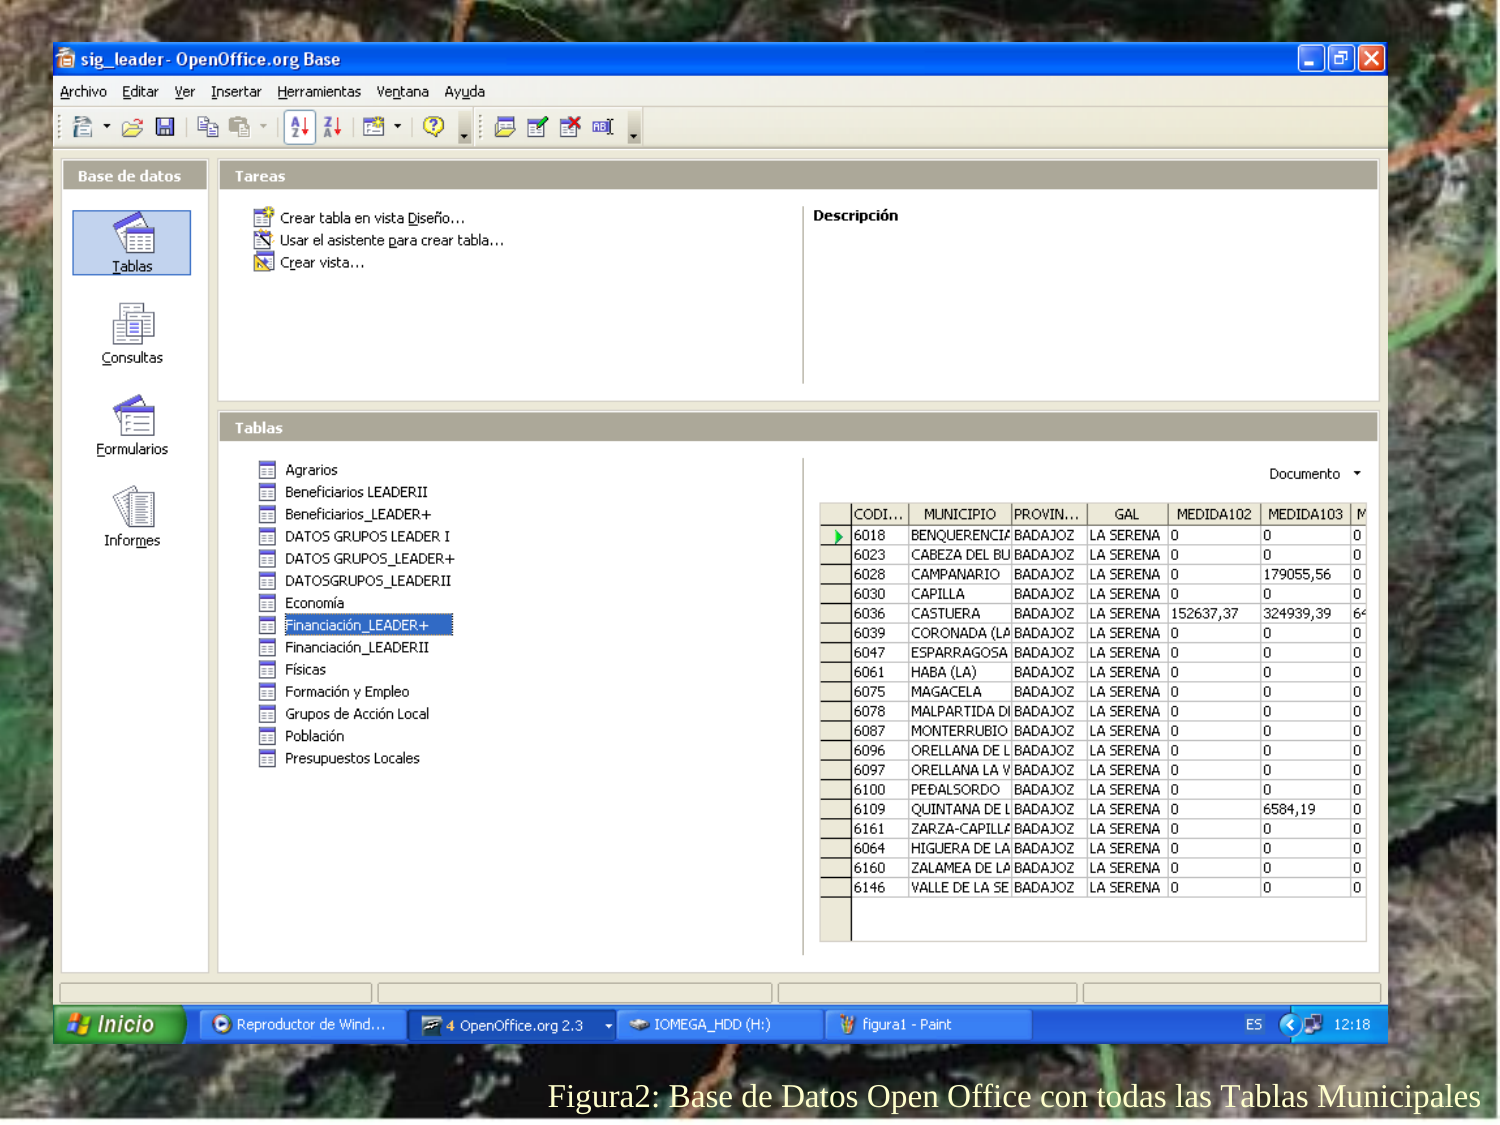

#
Figura2: Base de Datos Open Office con todas las Tablas Municipales